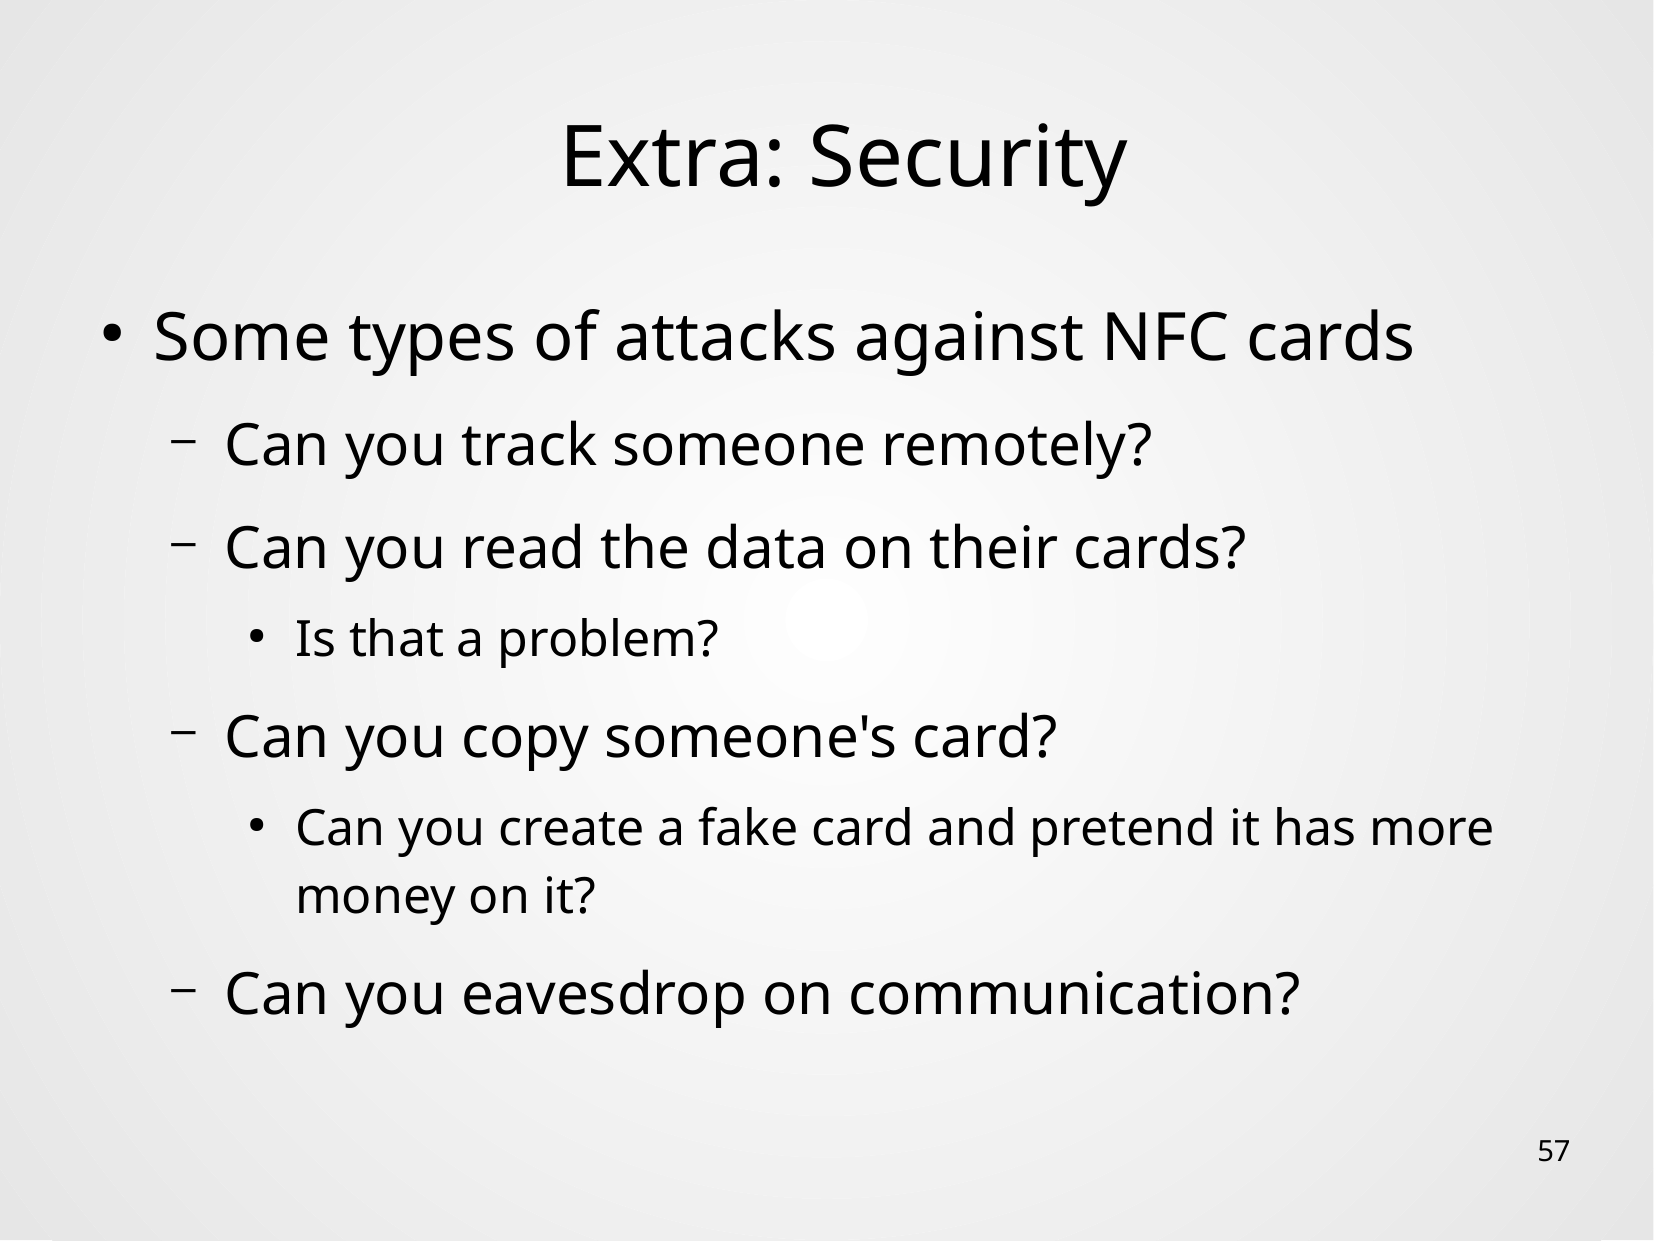

# Extra: Security
Some types of attacks against NFC cards
Can you track someone remotely?
Can you read the data on their cards?
Is that a problem?
Can you copy someone's card?
Can you create a fake card and pretend it has more money on it?
Can you eavesdrop on communication?
57